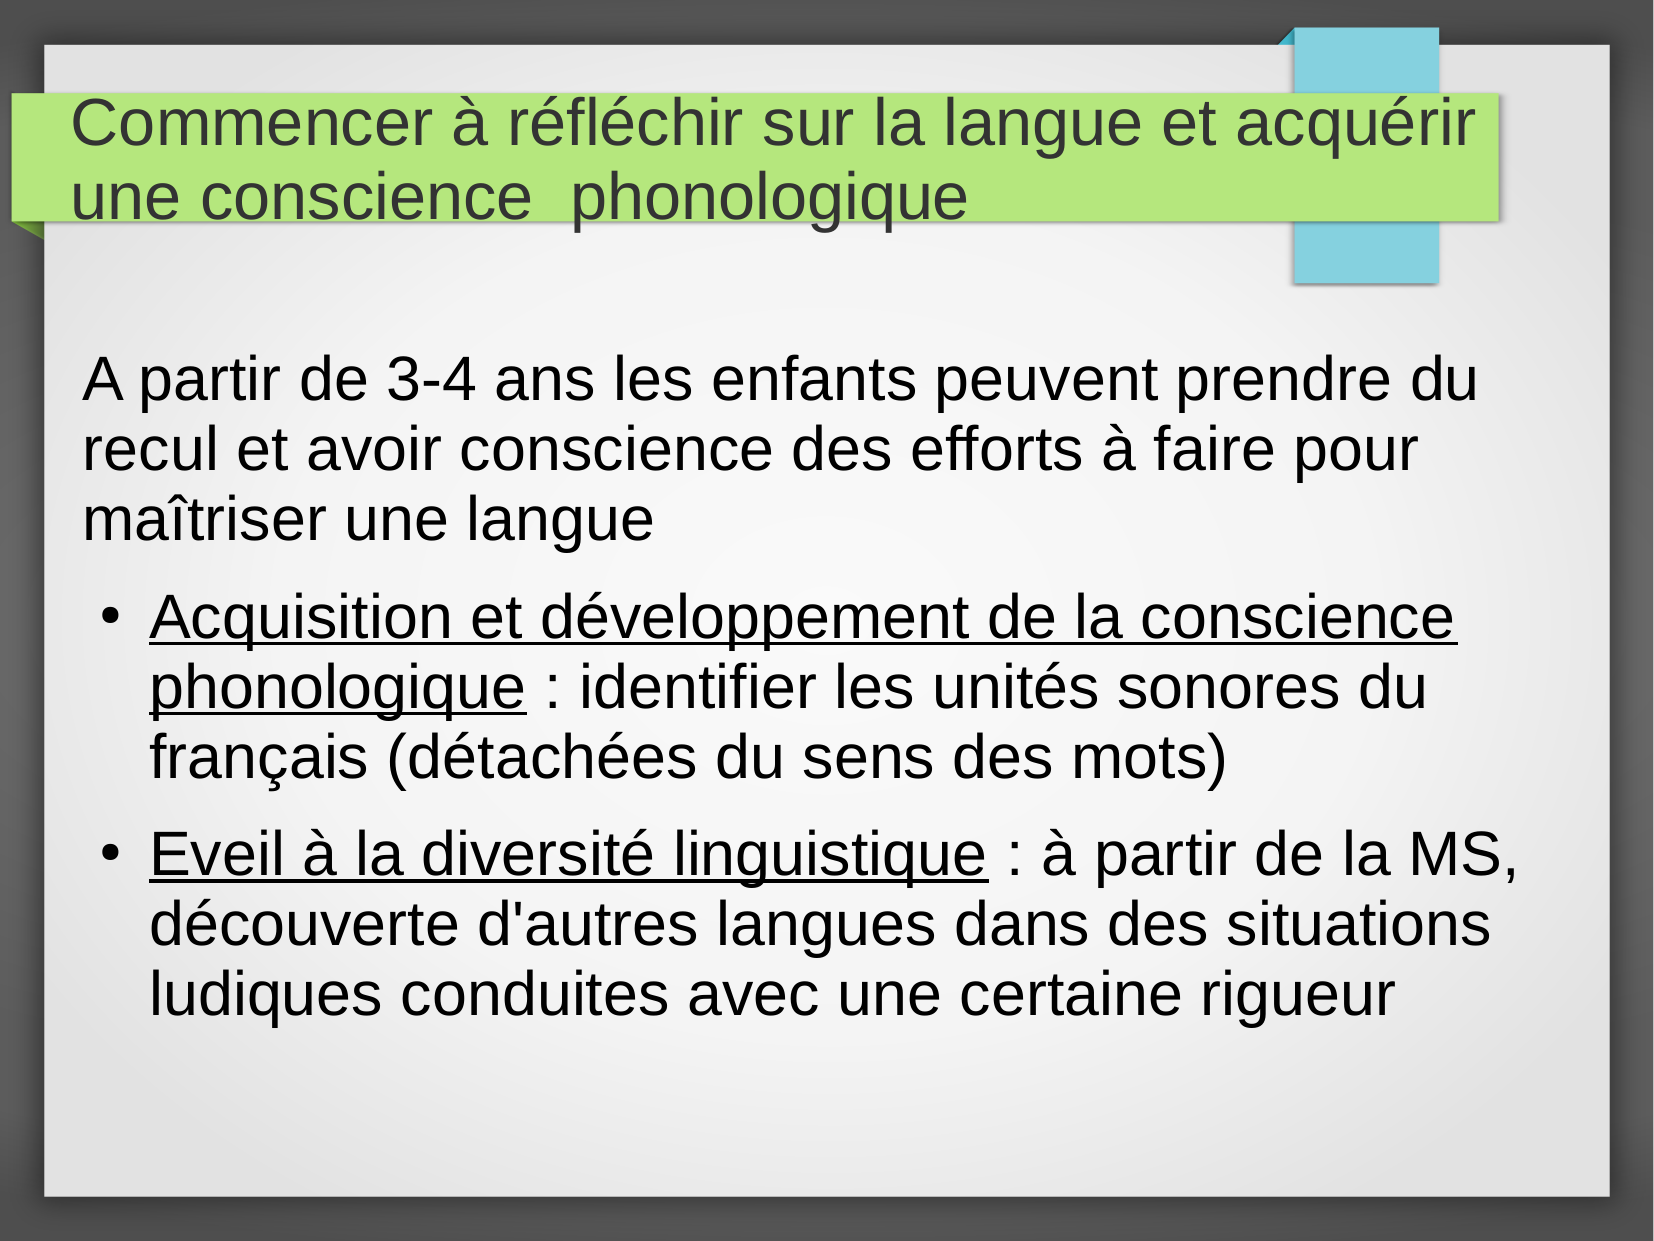

# Commencer à réfléchir sur la langue et acquérir une conscience phonologique
A partir de 3-4 ans les enfants peuvent prendre du recul et avoir conscience des efforts à faire pour maîtriser une langue
Acquisition et développement de la conscience phonologique : identifier les unités sonores du français (détachées du sens des mots)
Eveil à la diversité linguistique : à partir de la MS, découverte d'autres langues dans des situations ludiques conduites avec une certaine rigueur